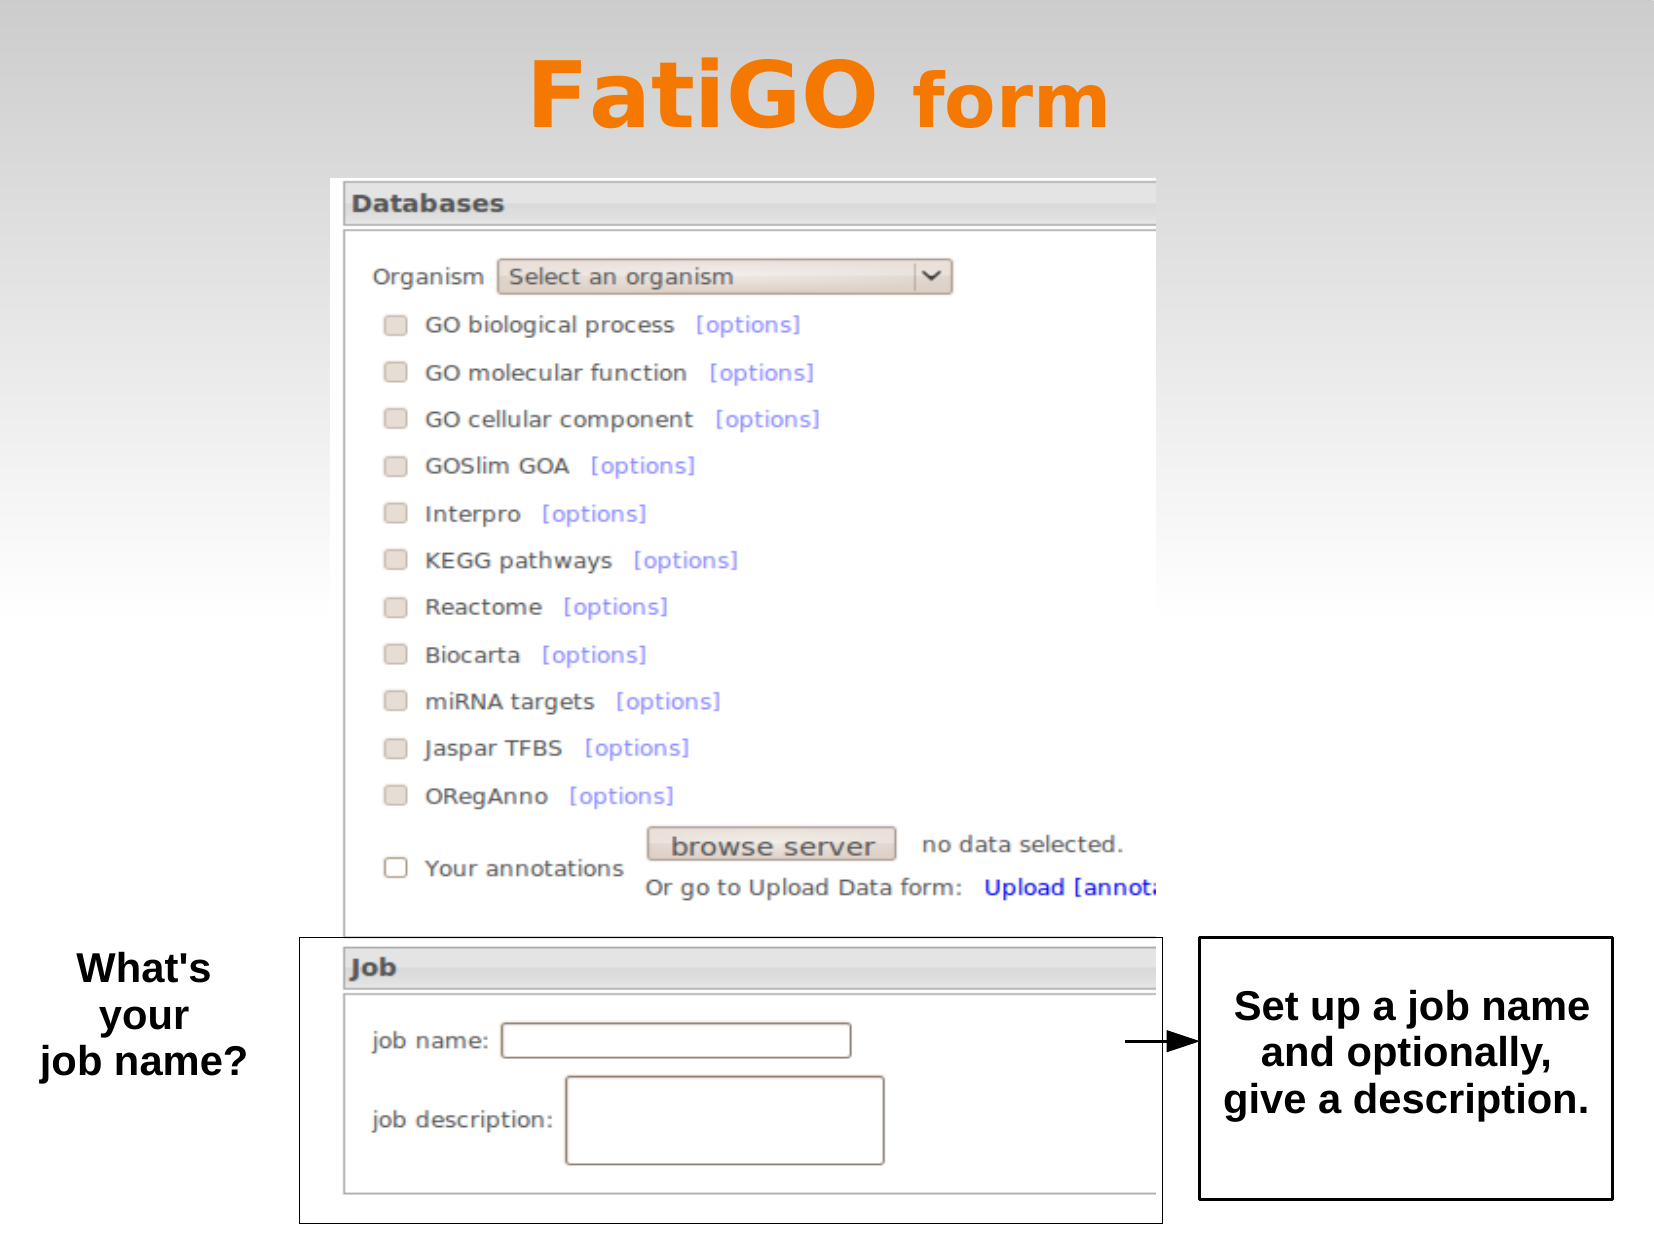

# FatiGO form
What's
your
job name?
 Set up a job name and optionally, give a description.